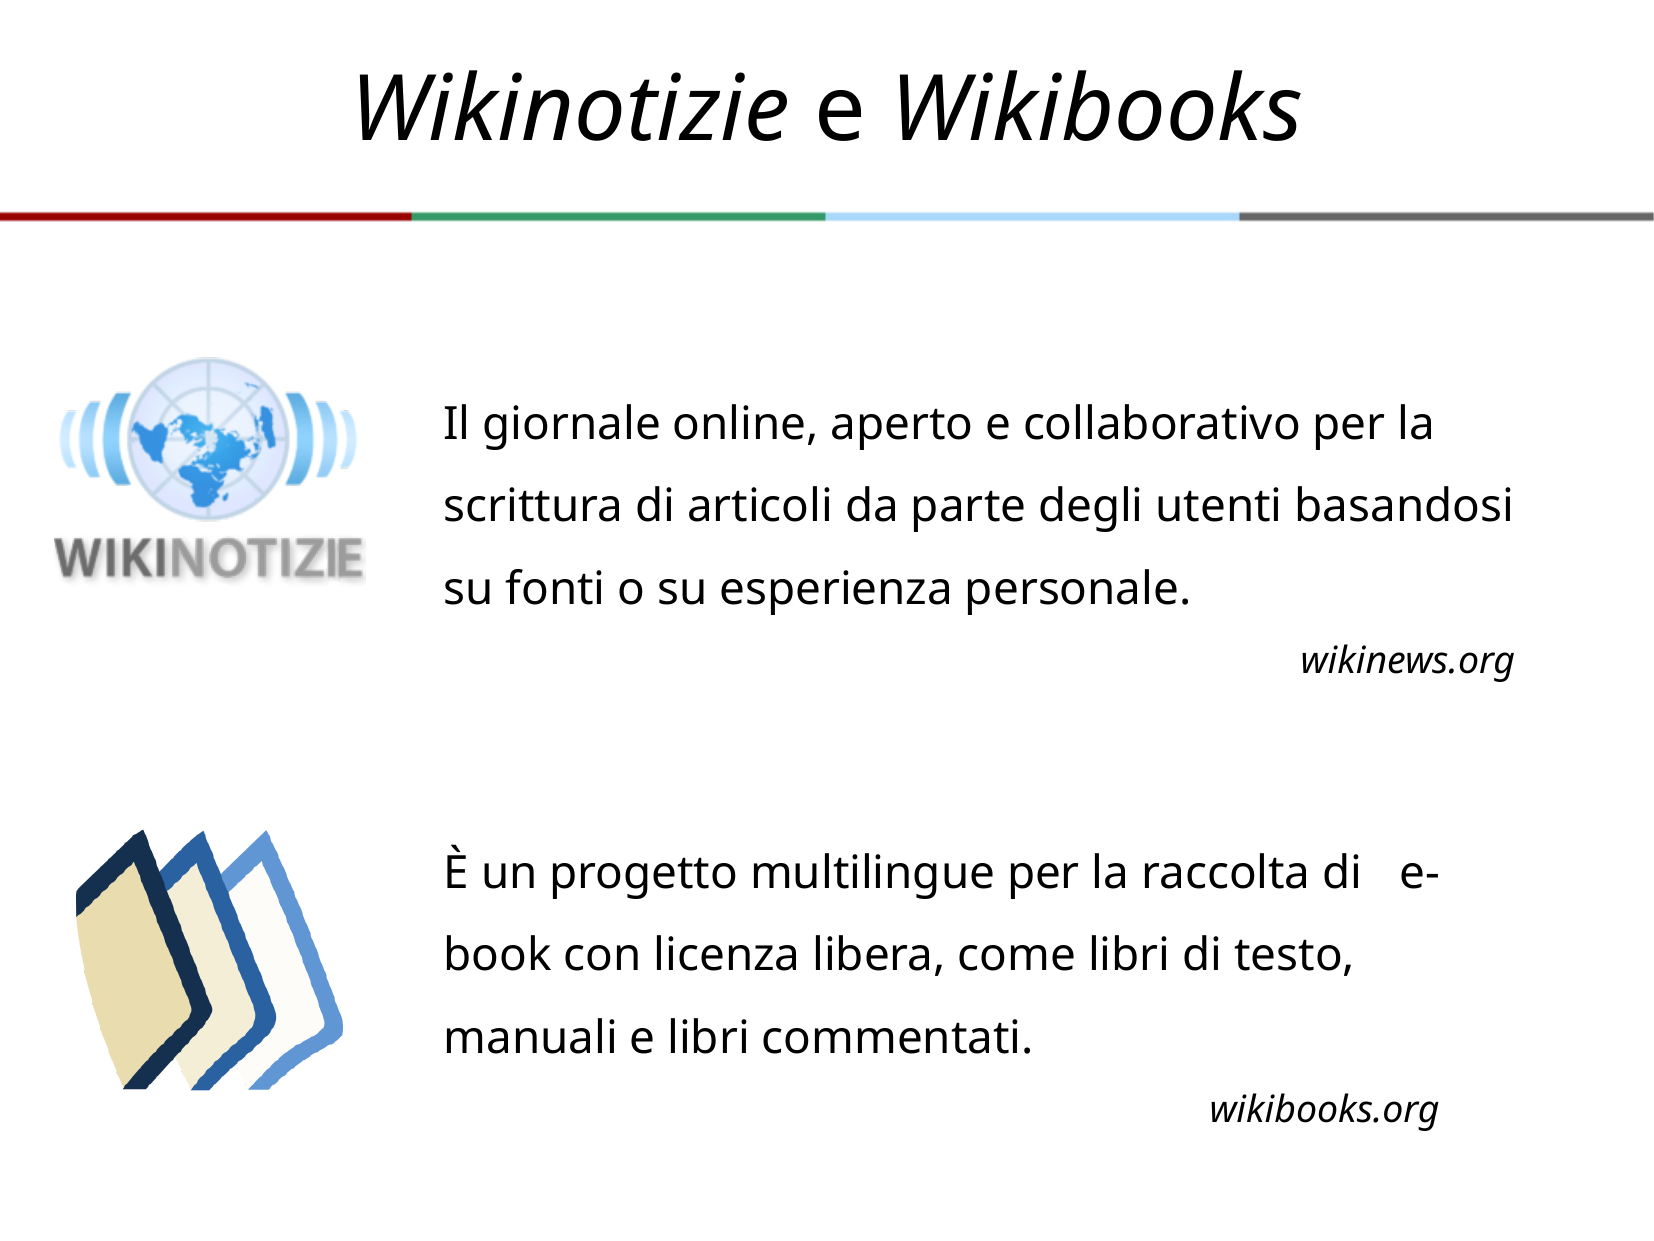

Wikinotizie e Wikibooks
Il giornale online, aperto e collaborativo per la scrittura di articoli da parte degli utenti basandosi su fonti o su esperienza personale.
wikinews.org
È un progetto multilingue per la raccolta di e-book con licenza libera, come libri di testo, manuali e libri commentati.
wikibooks.org